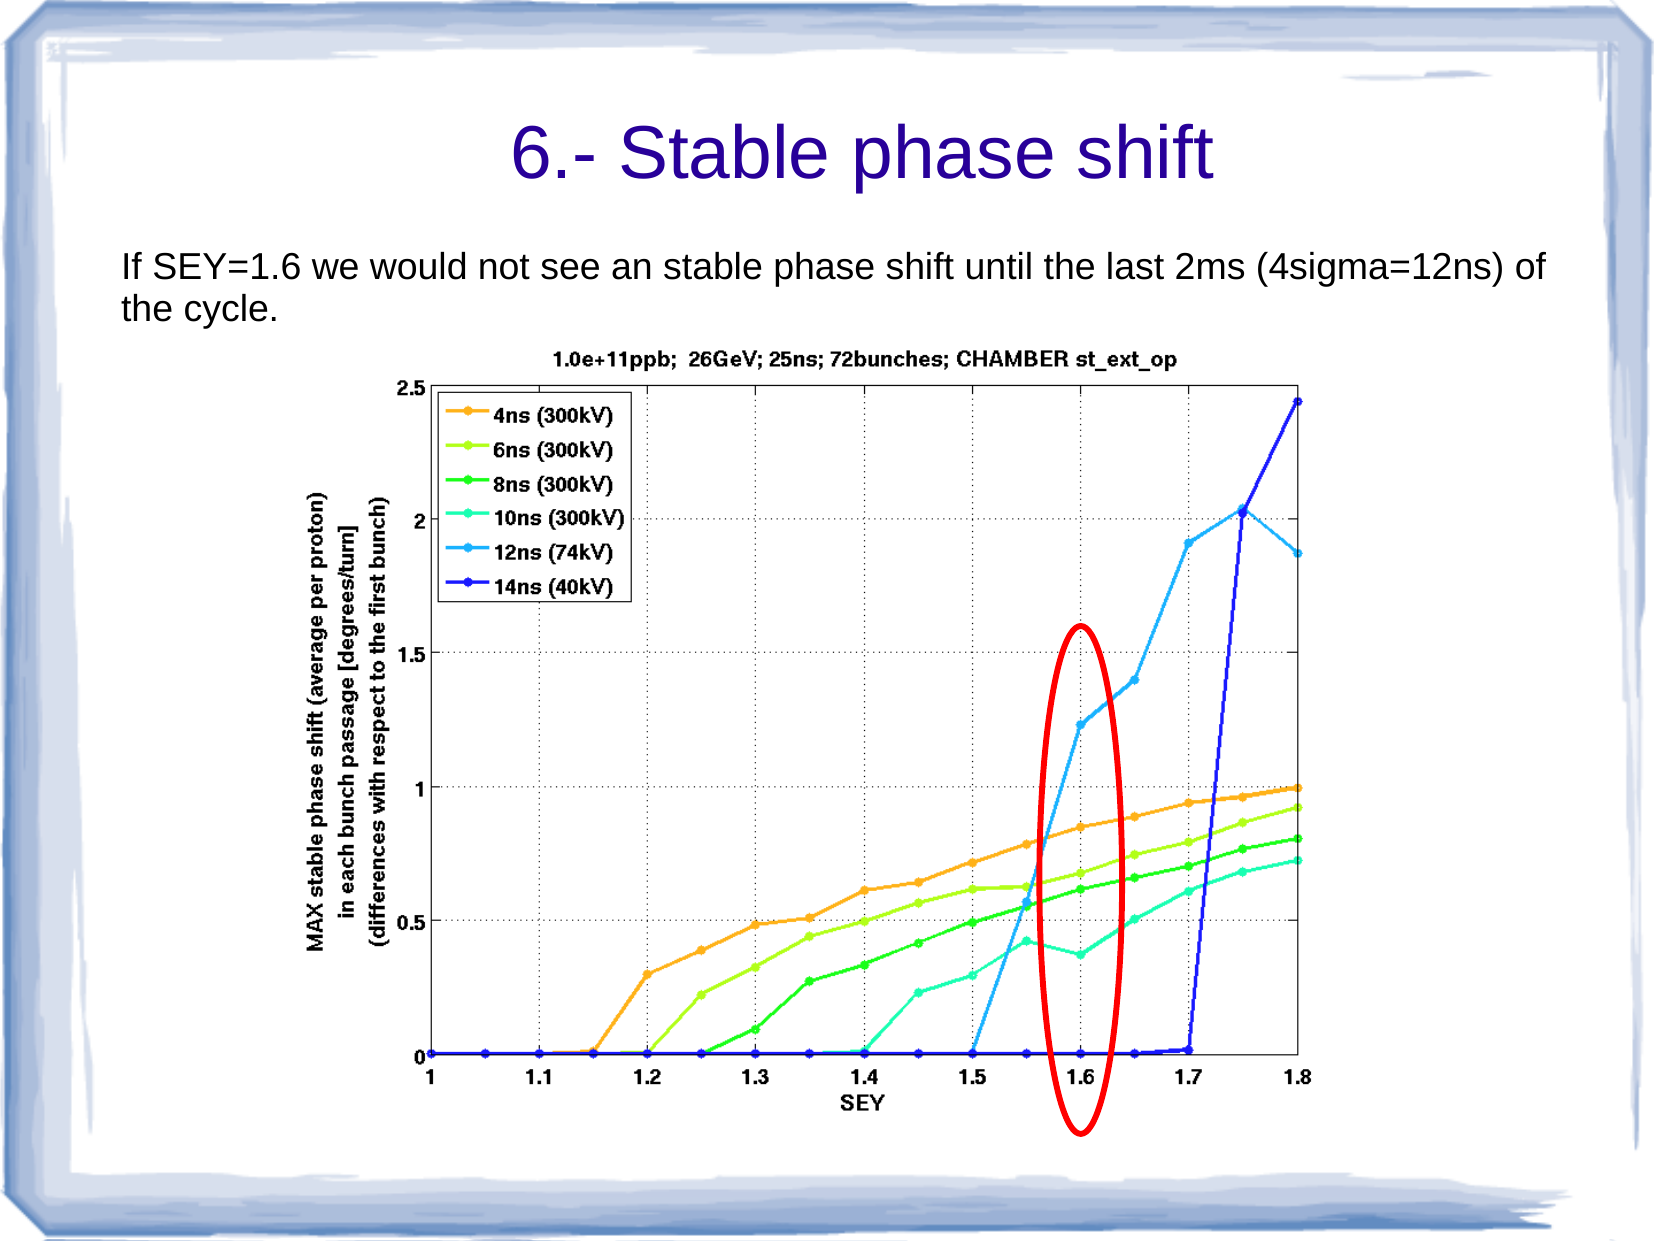

# 6.- Stable phase shift
If SEY=1.6 we would not see an stable phase shift until the last 2ms (4sigma=12ns) of the cycle.